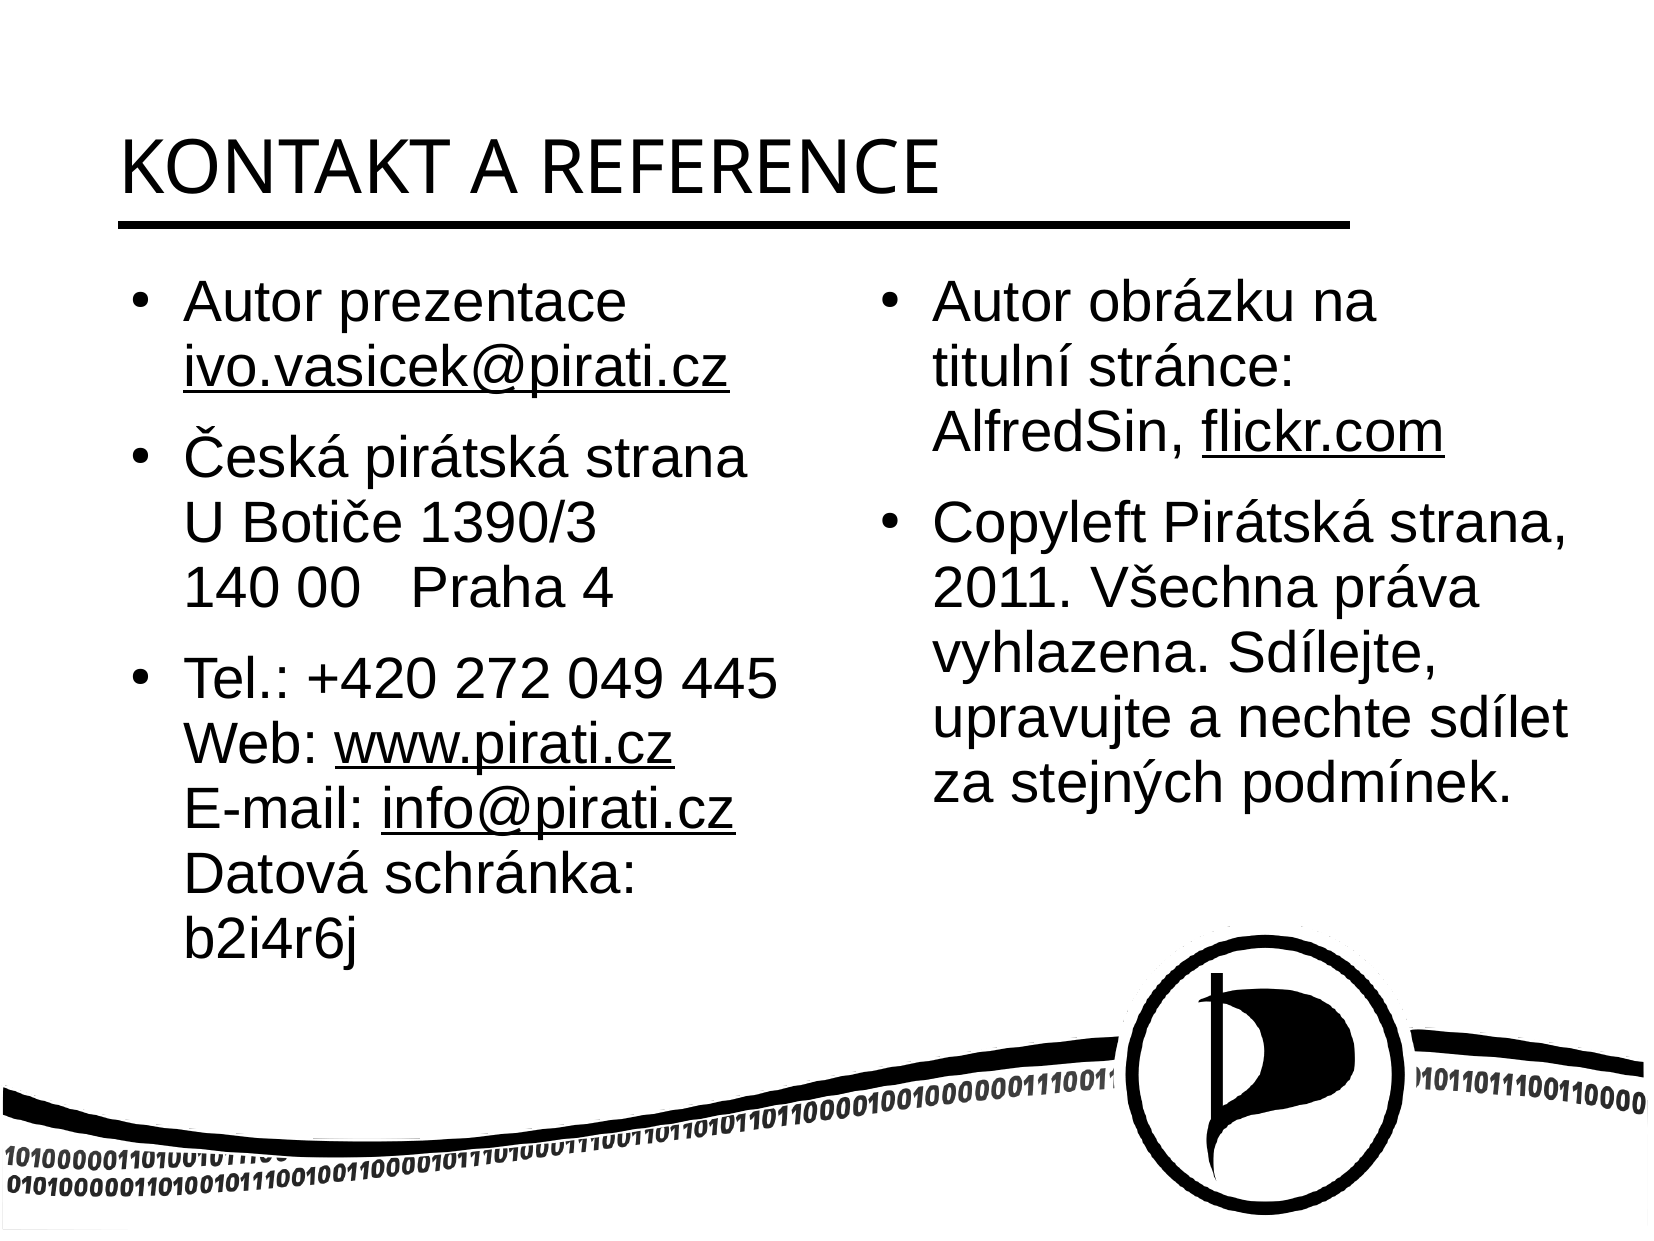

# KONTAKT A REFERENCE
Autor prezentace
ivo.vasicek@pirati.cz
Česká pirátská strana
U Botiče 1390/3
140 00 Praha 4
Tel.: +420 272 049 445
Web: www.pirati.cz
E-mail: info@pirati.cz
Datová schránka:
b2i4r6j
Autor obrázku na
titulní stránce:
AlfredSin, flickr.com
Copyleft Pirátská strana, 2011. Všechna práva vyhlazena. Sdílejte, upravujte a nechte sdílet za stejných podmínek.